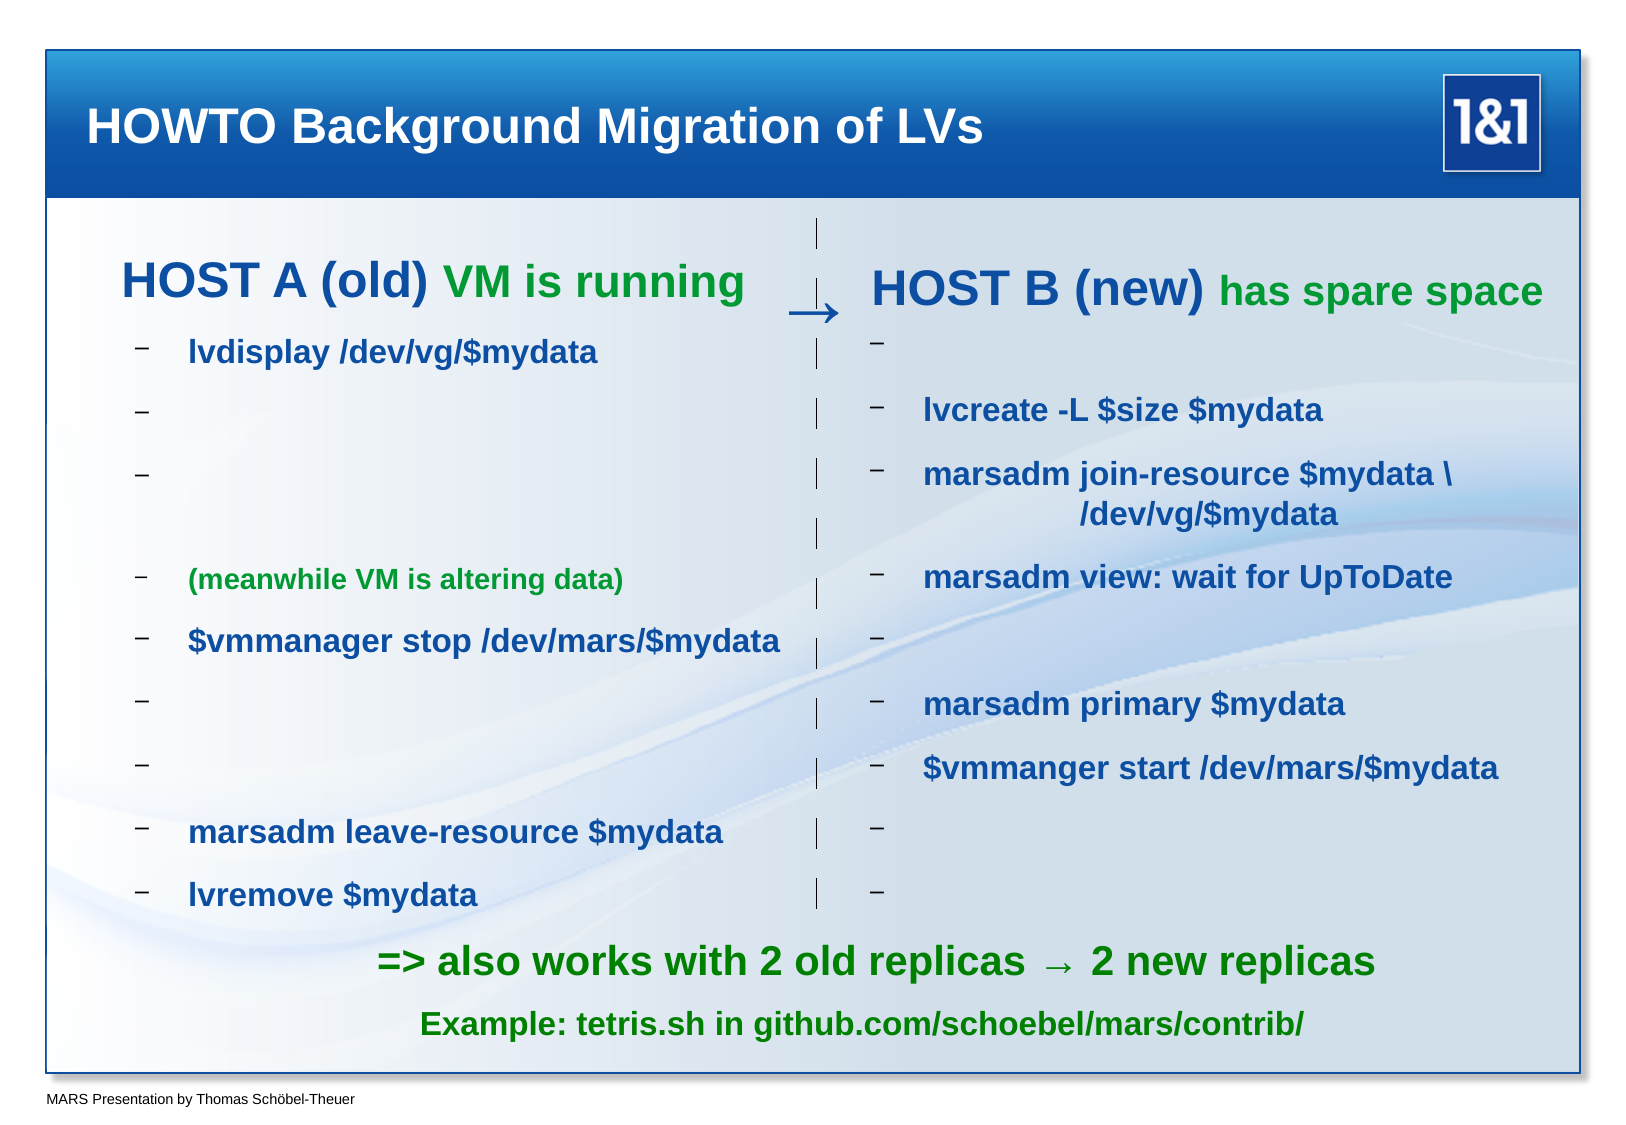

# HOWTO Background Migration of LVs
→
HOST A (old) VM is running
HOST B (new) has spare space
lvdisplay /dev/vg/$mydata
(meanwhile VM is altering data)
$vmmanager stop /dev/mars/$mydata
marsadm leave-resource $mydata
lvremove $mydata
lvcreate -L $size $mydata
marsadm join-resource $mydata \
 /dev/vg/$mydata
marsadm view: wait for UpToDate
marsadm primary $mydata
$vmmanger start /dev/mars/$mydata
=> also works with 2 old replicas → 2 new replicas
Example: tetris.sh in github.com/schoebel/mars/contrib/
MARS Presentation by Thomas Schöbel-Theuer